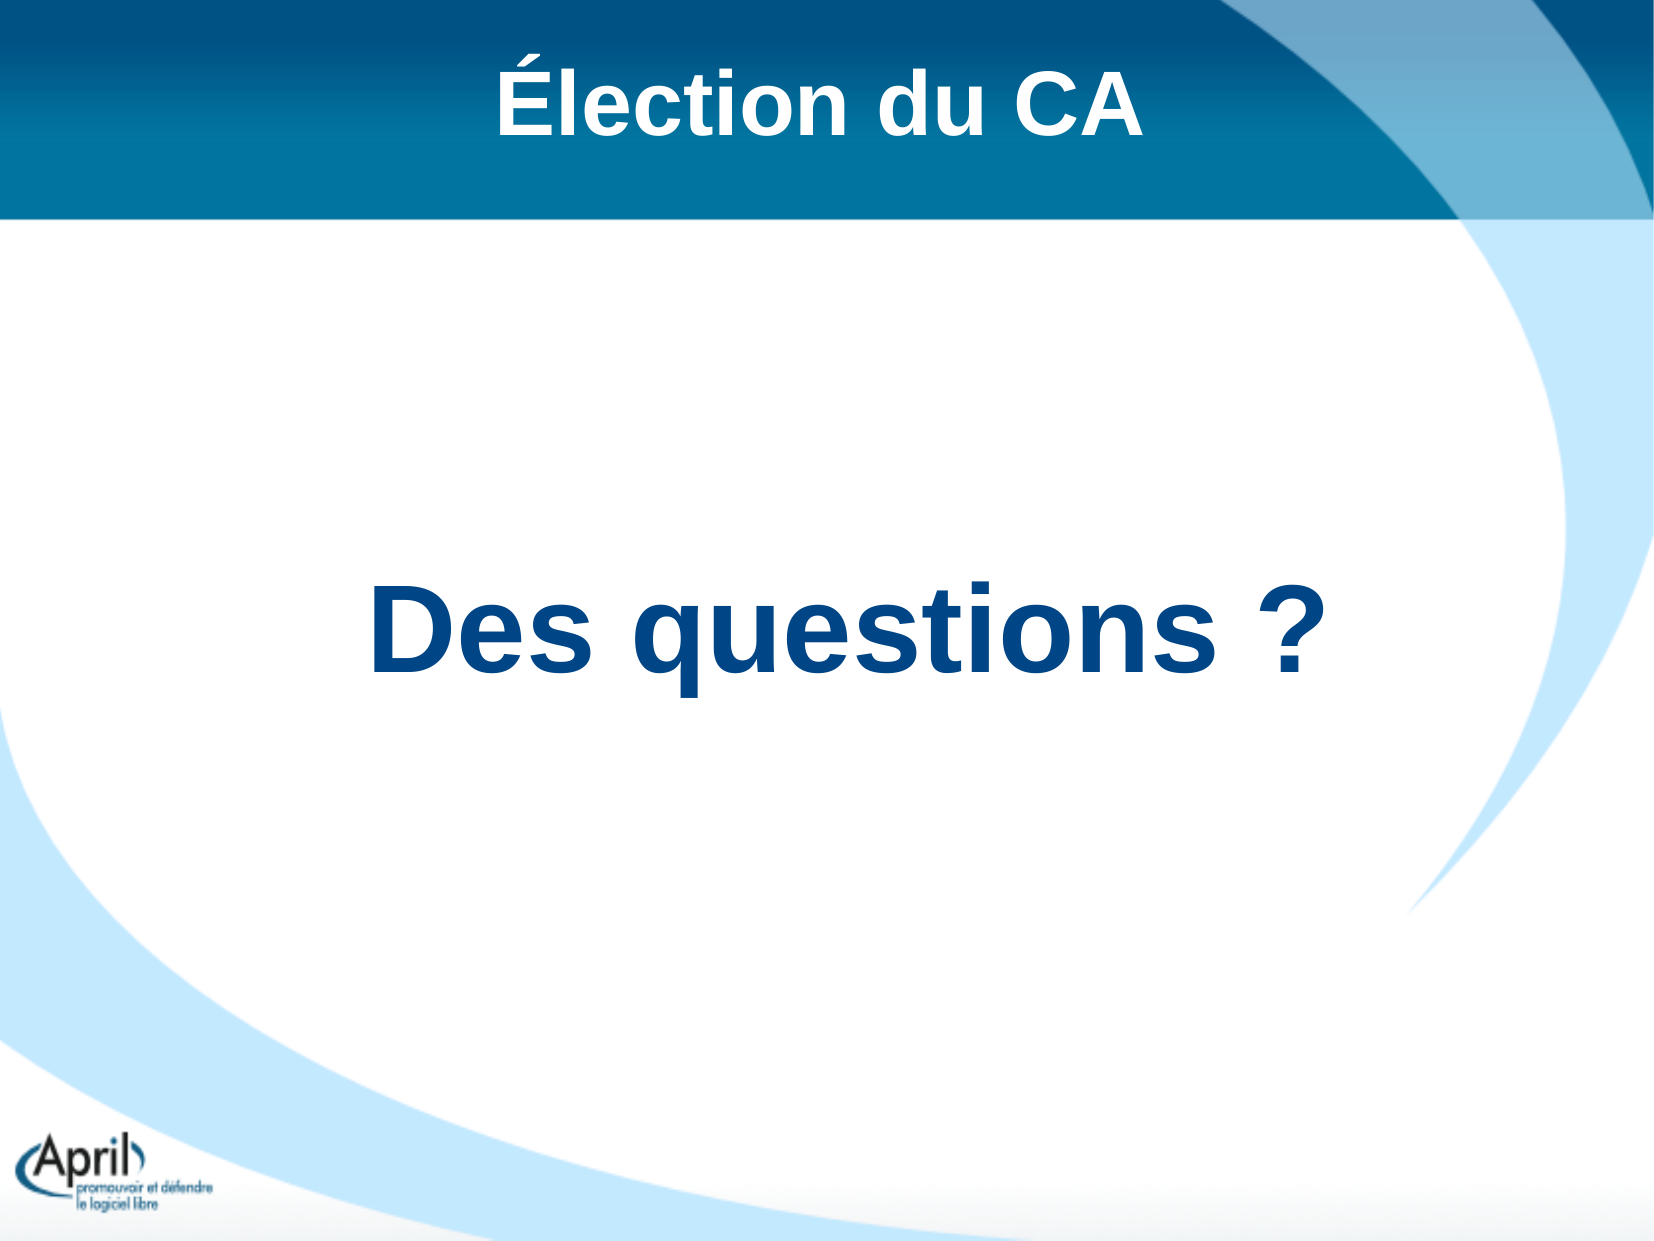

# Élection du CA
Des questions ?